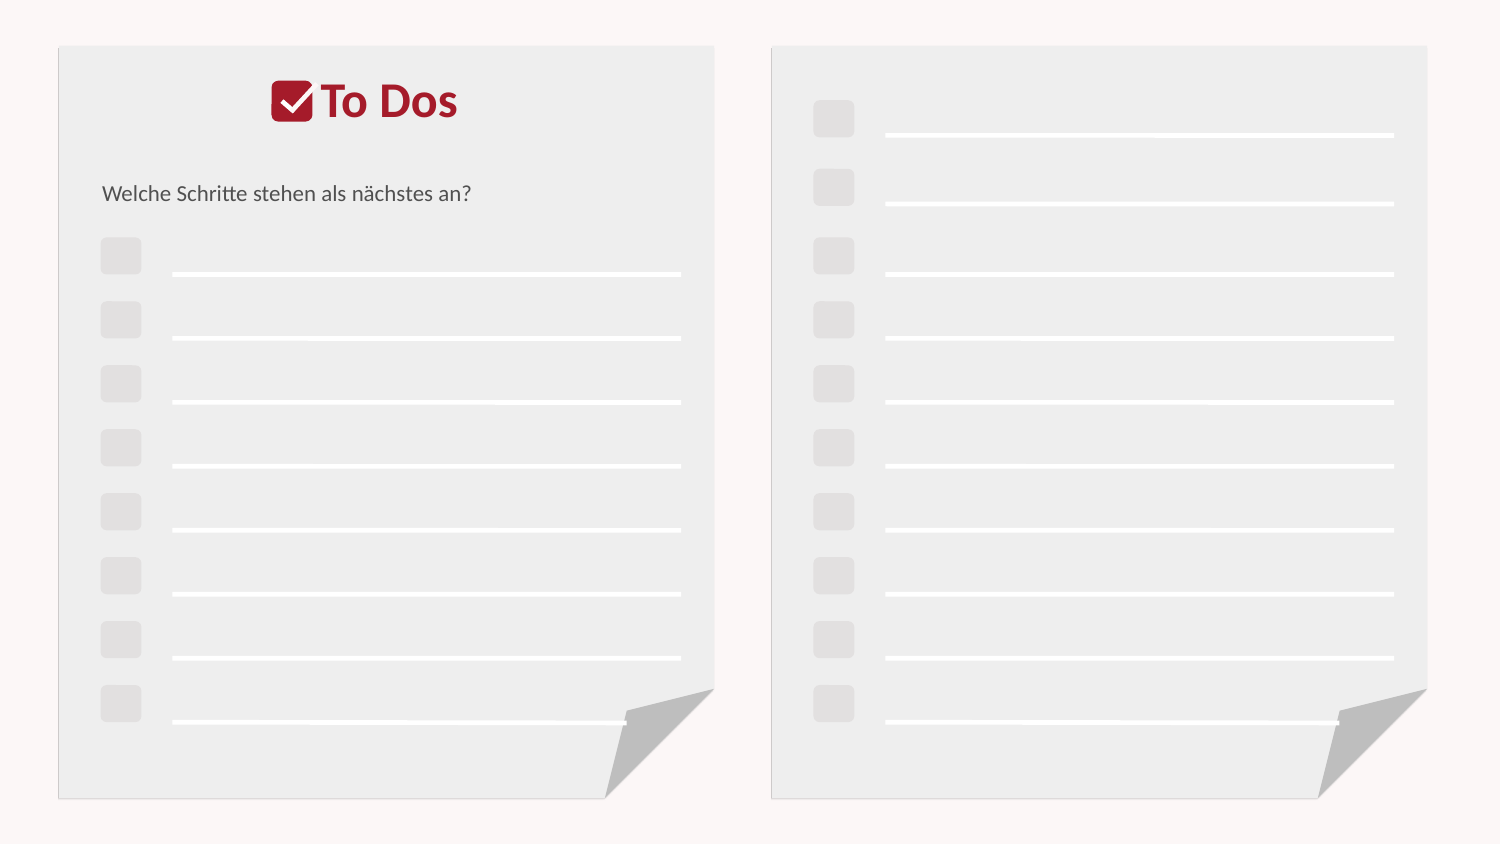

To Dos
Welche Schritte stehen als nächstes an?